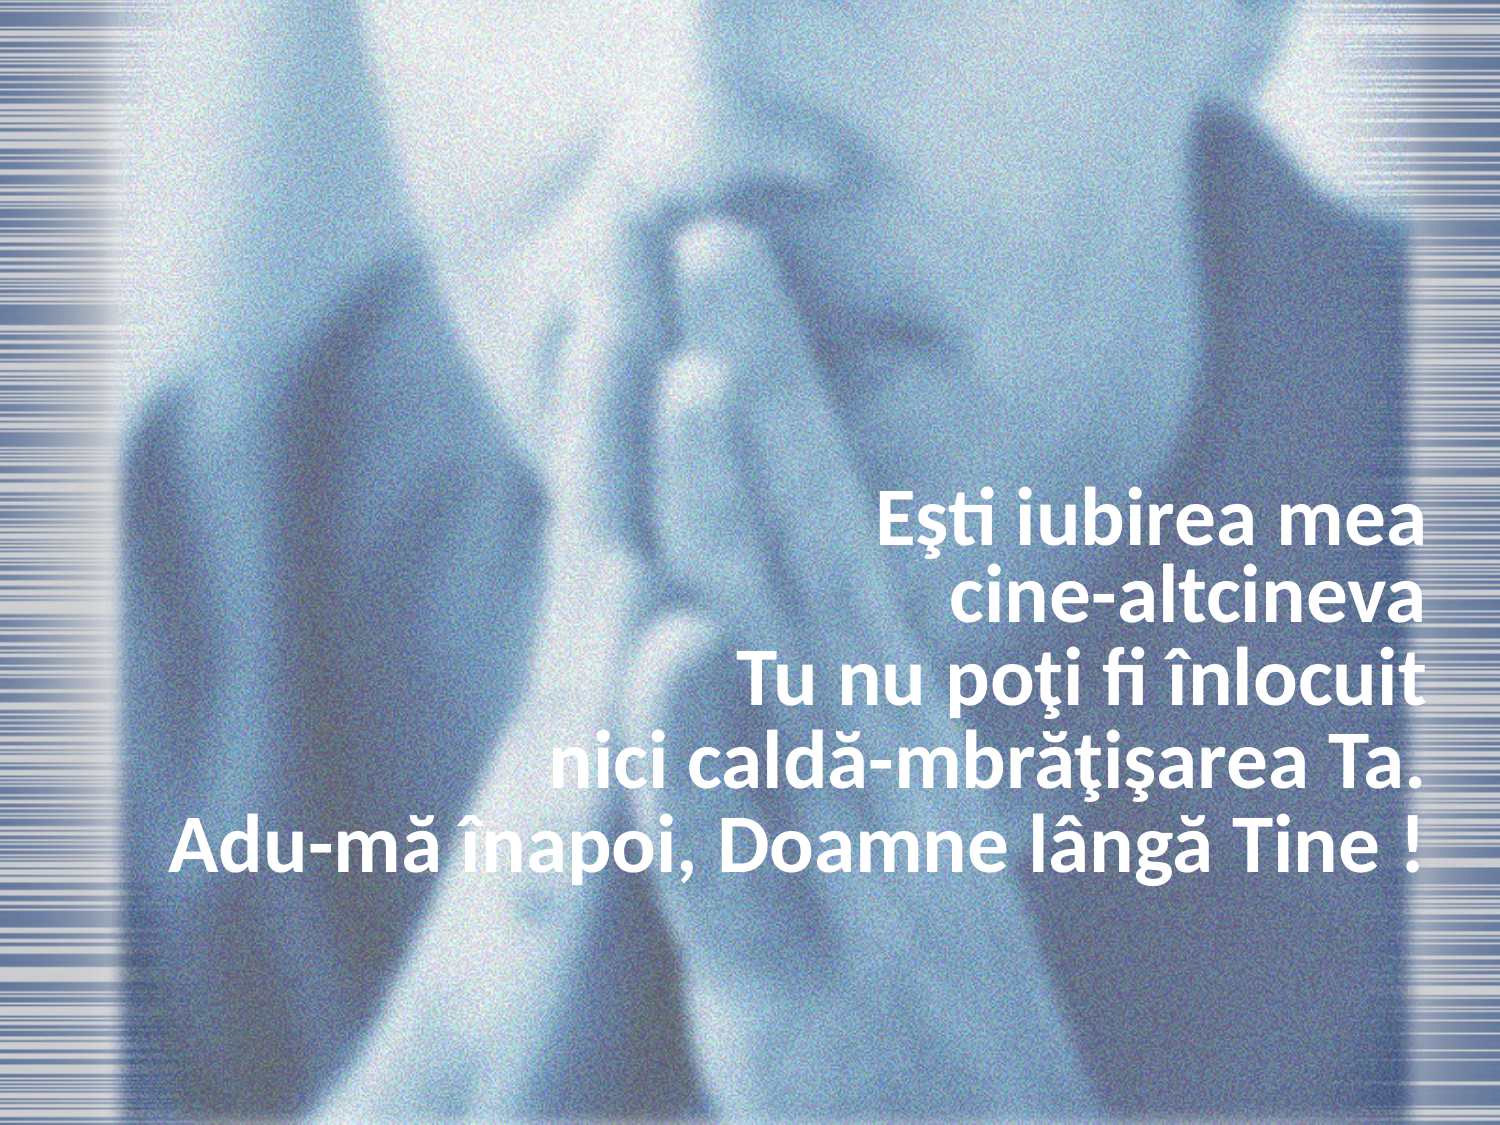

#
			Eşti iubirea mea
			cine-altcineva
			Tu nu poţi fi înlocuit
			nici caldă-mbrăţişarea Ta.
	Adu-mă înapoi, Doamne lângă Tine !